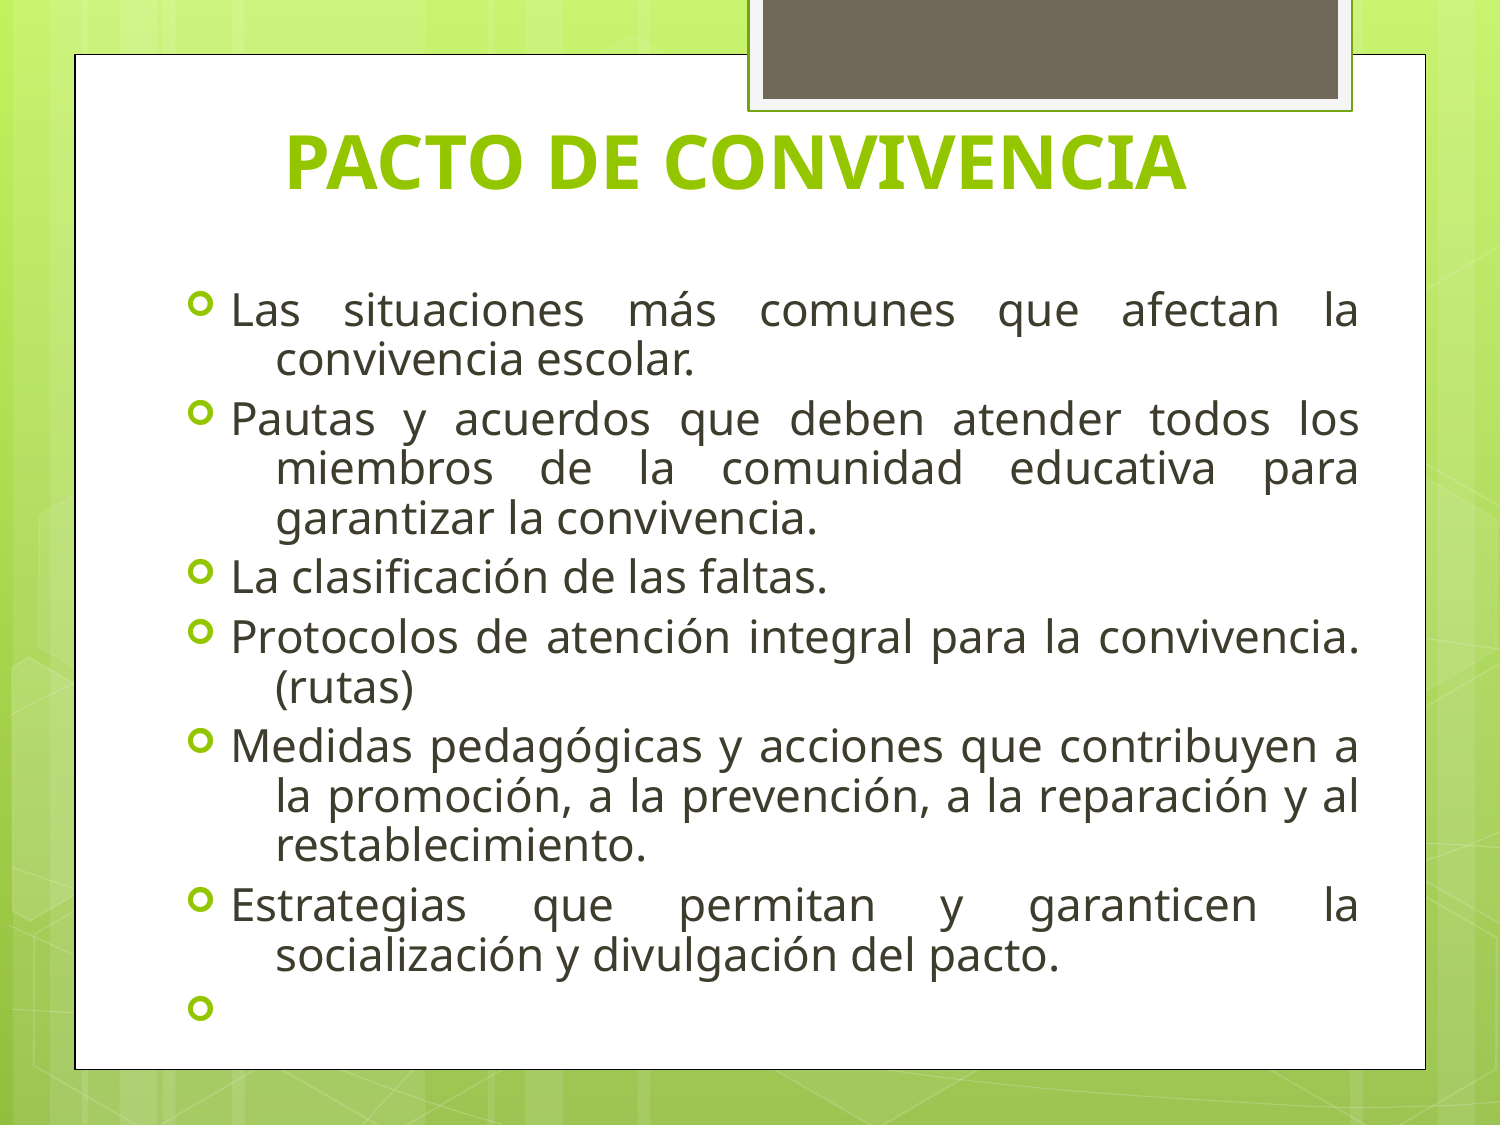

# PACTO DE CONVIVENCIA
Las situaciones más comunes que afectan la convivencia escolar.
Pautas y acuerdos que deben atender todos los miembros de la comunidad educativa para garantizar la convivencia.
La clasificación de las faltas.
Protocolos de atención integral para la convivencia. (rutas)
Medidas pedagógicas y acciones que contribuyen a la promoción, a la prevención, a la reparación y al restablecimiento.
Estrategias que permitan y garanticen la socialización y divulgación del pacto.